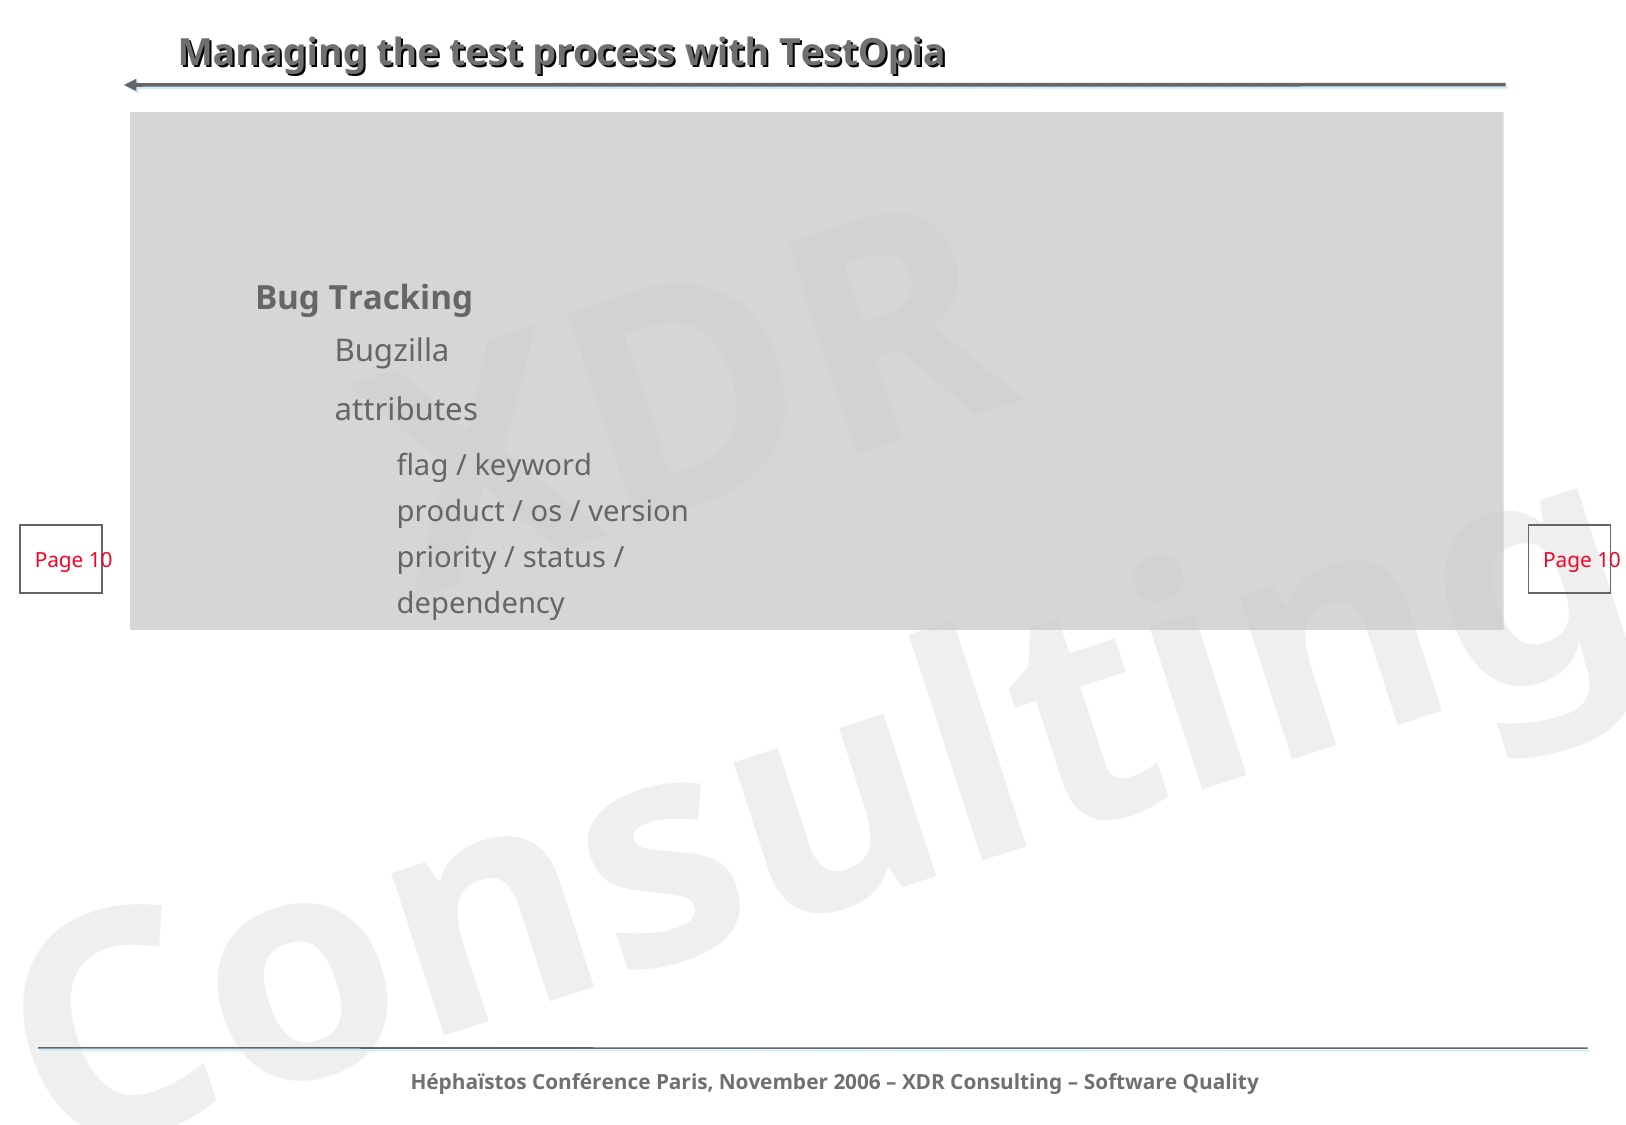

Managing the test process with TestOpia
# Bug Tracking
Bugzilla
attributes
flag / keyword
product / os / version
priority / status /
dependency